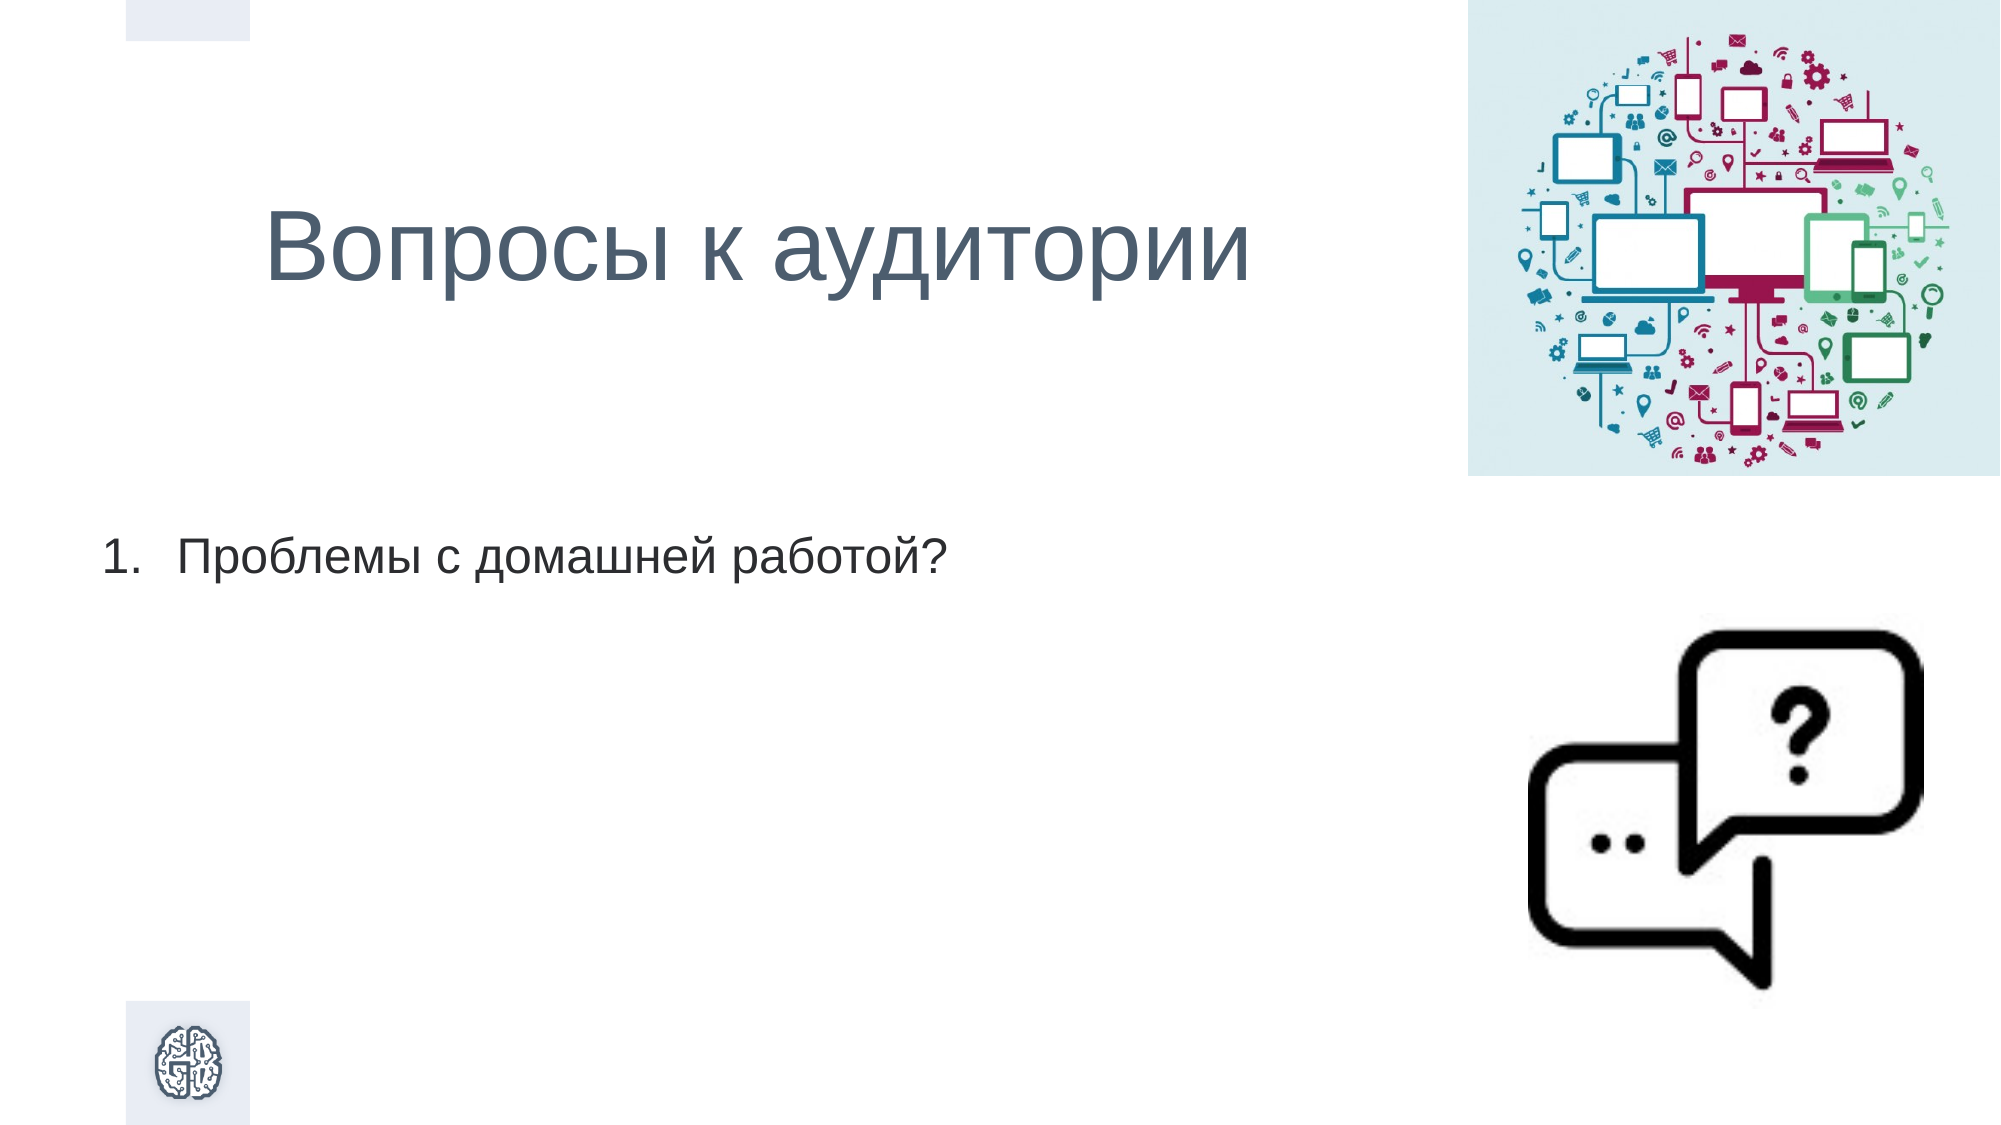

# Вопросы к аудитории
Проблемы с домашней работой?